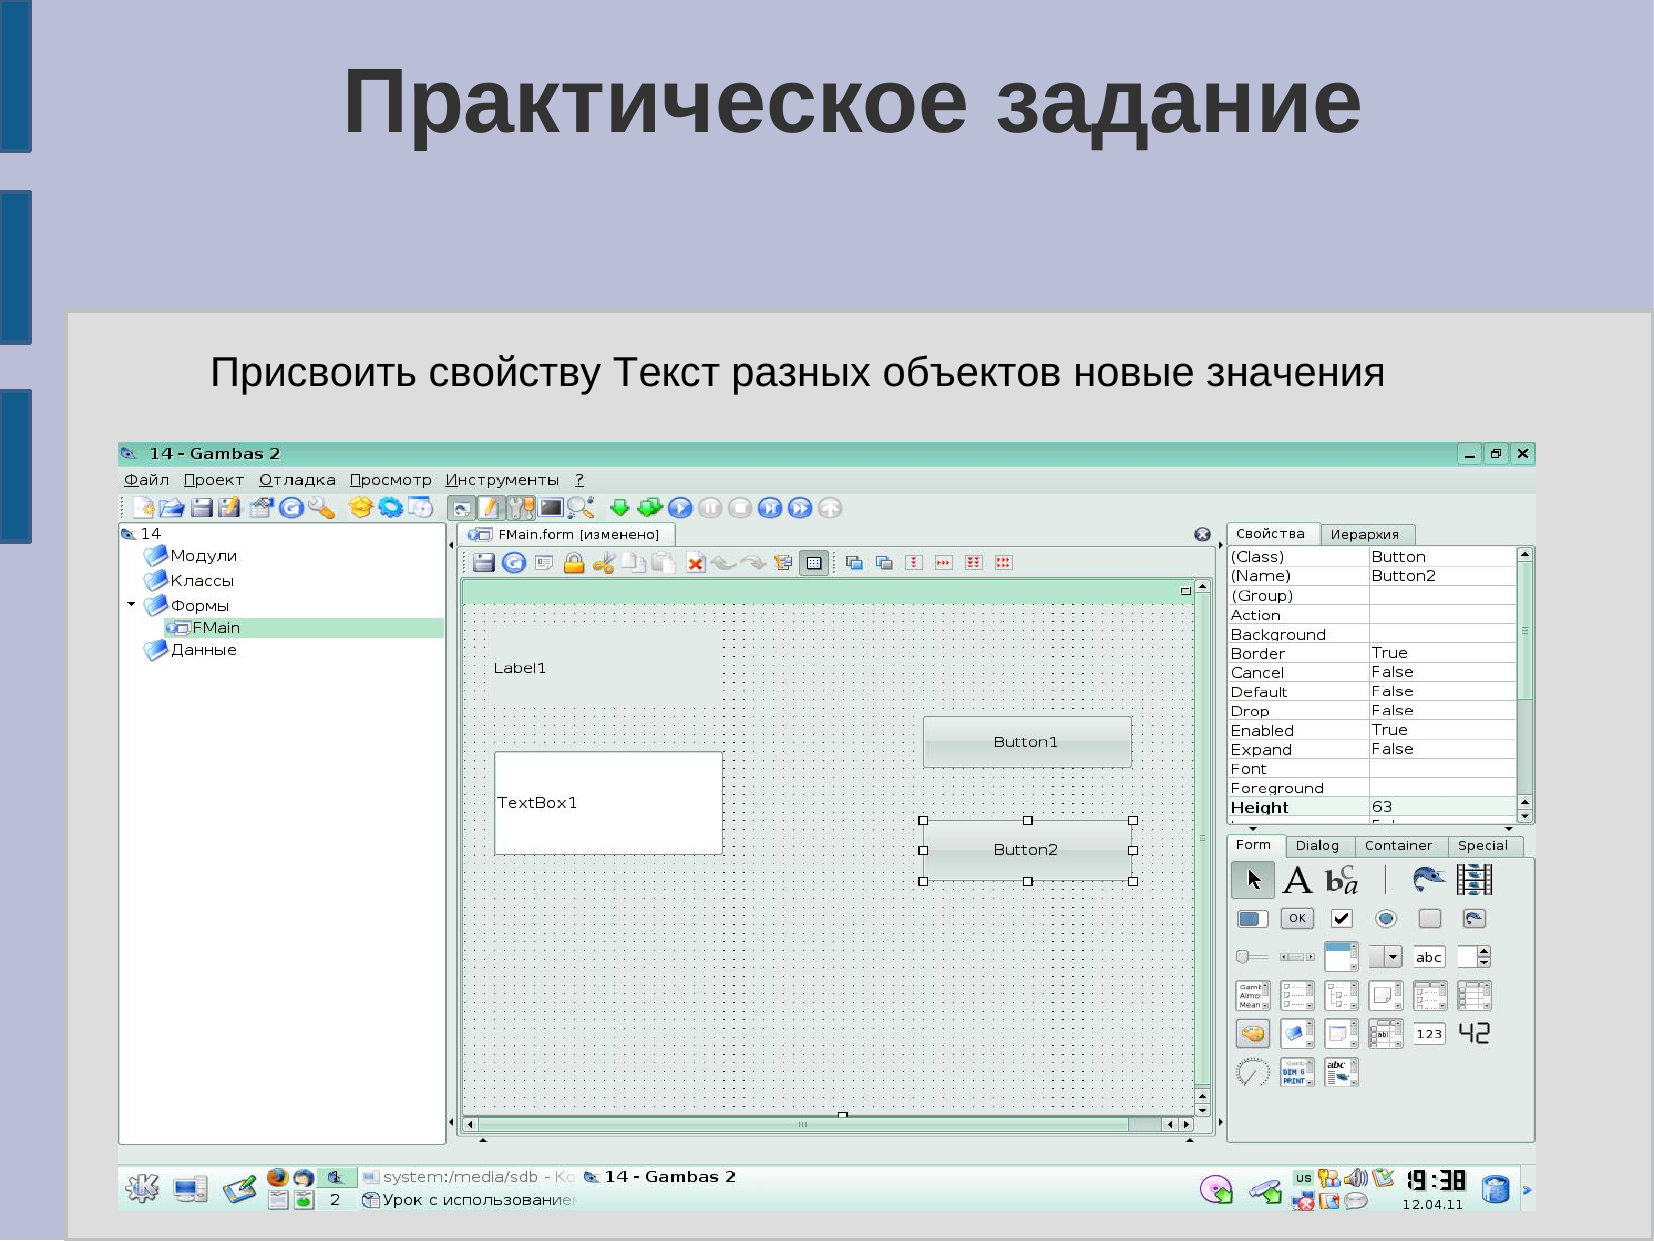

# Практическое задание
Присвоить свойству Текст разных объектов новые значения